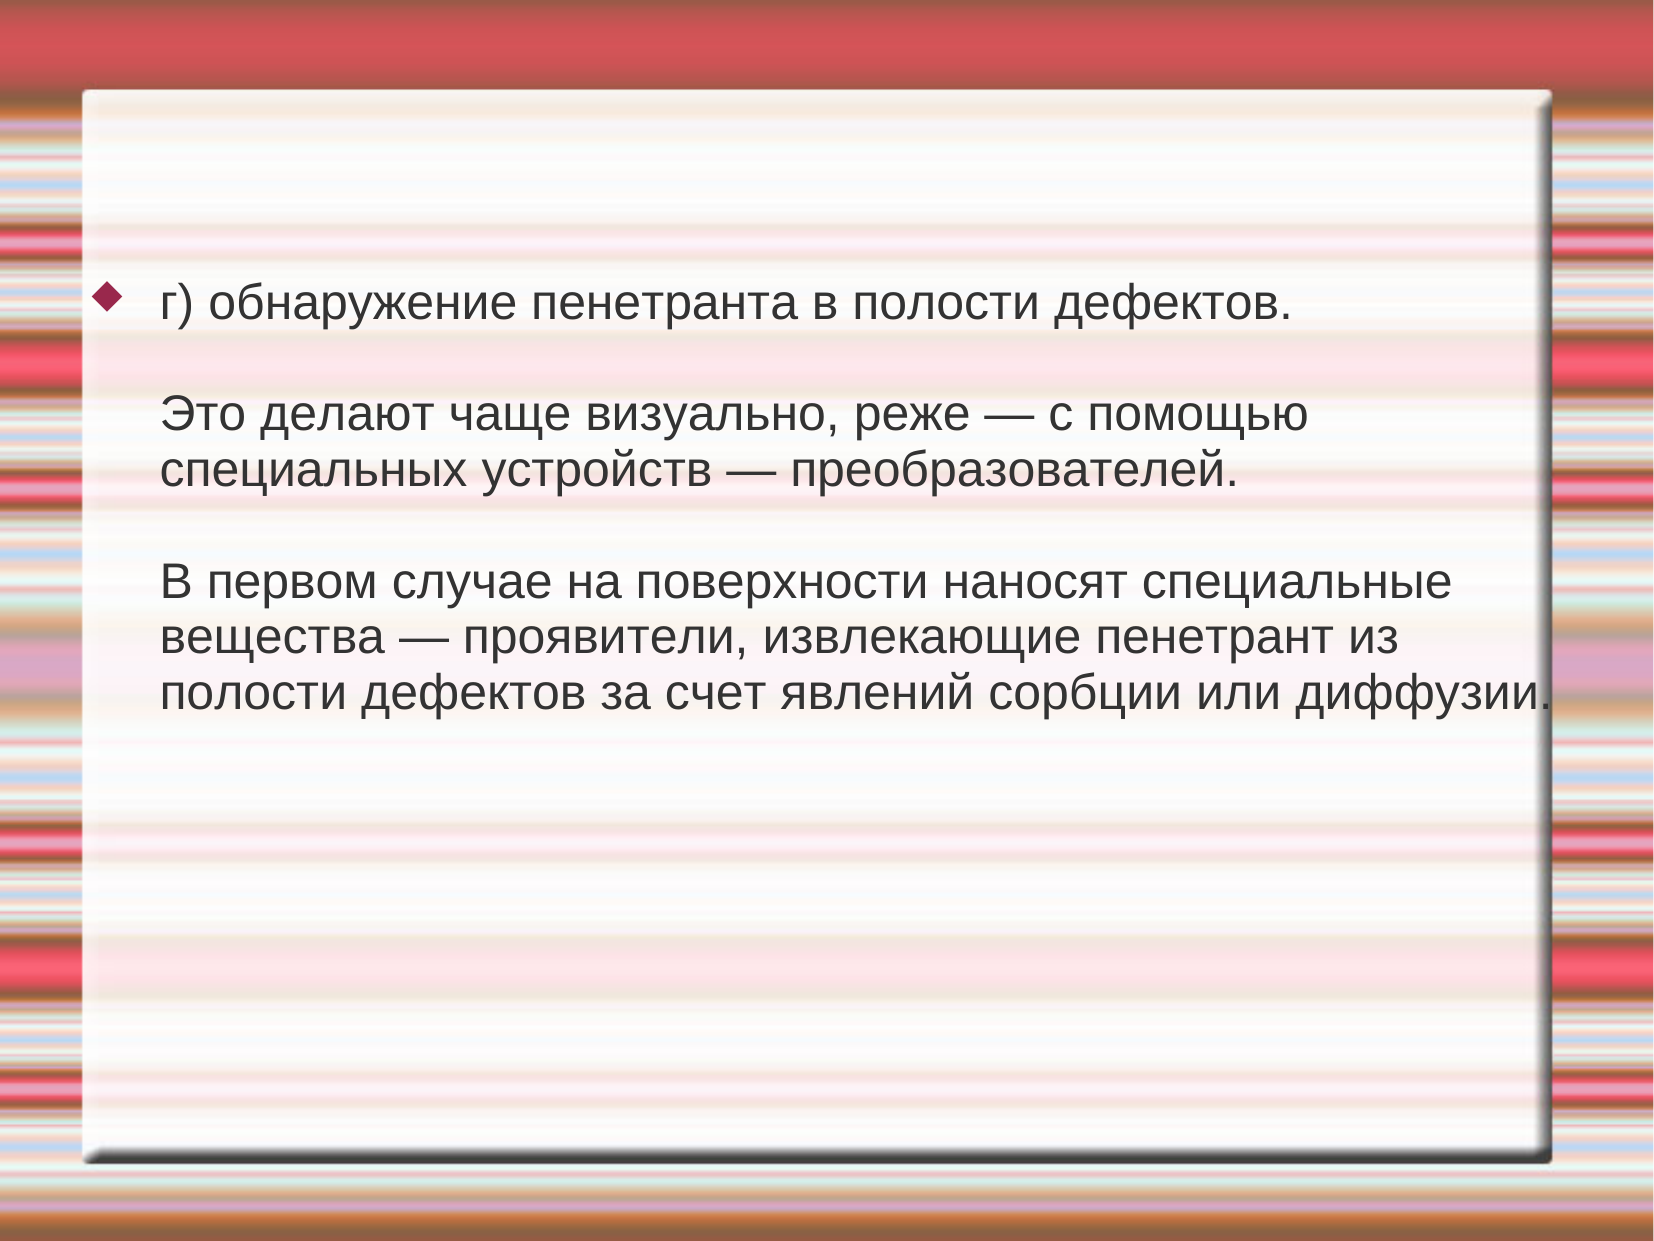

#
г) обнаружение пенетранта в полости дефектов.
Это делают чаще визуально, реже — с помощью специальных устройств — преобразователей.
В первом случае на поверхности наносят специальные вещества — проявители, извлекающие пенетрант из полости дефектов за счет явлений сорбции или диффузии.